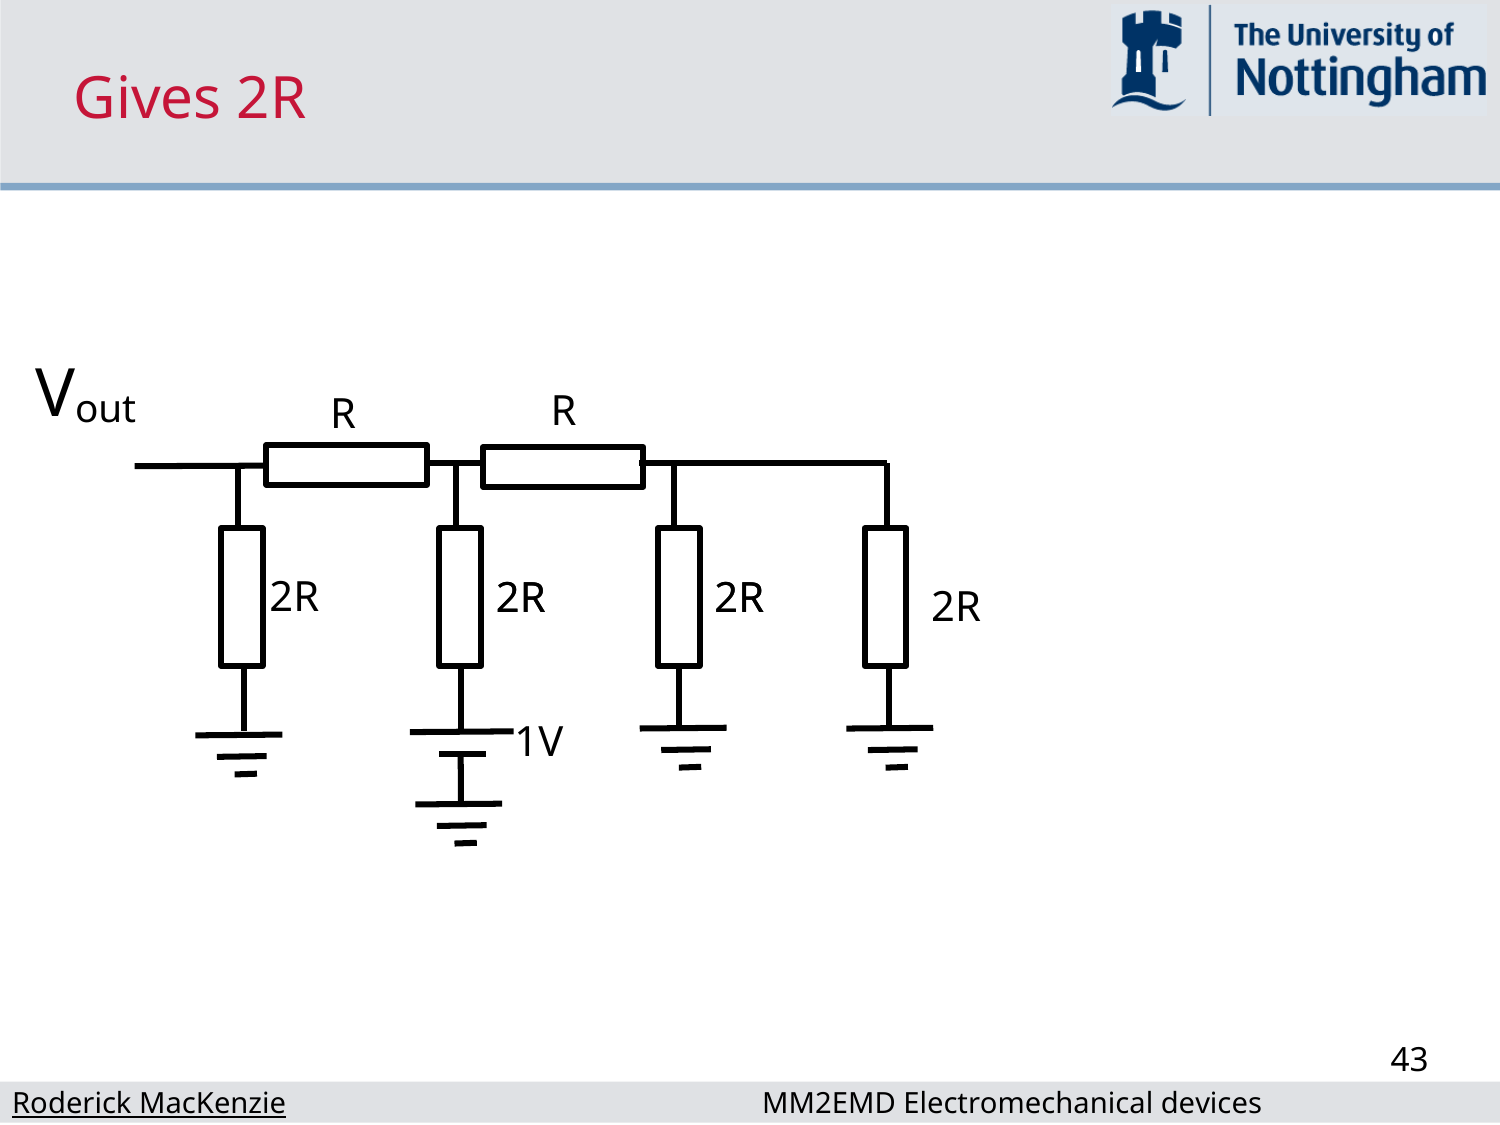

# Gives 2R
Vout
R
R
2R
2R
2R
2R
2R
2R
1V